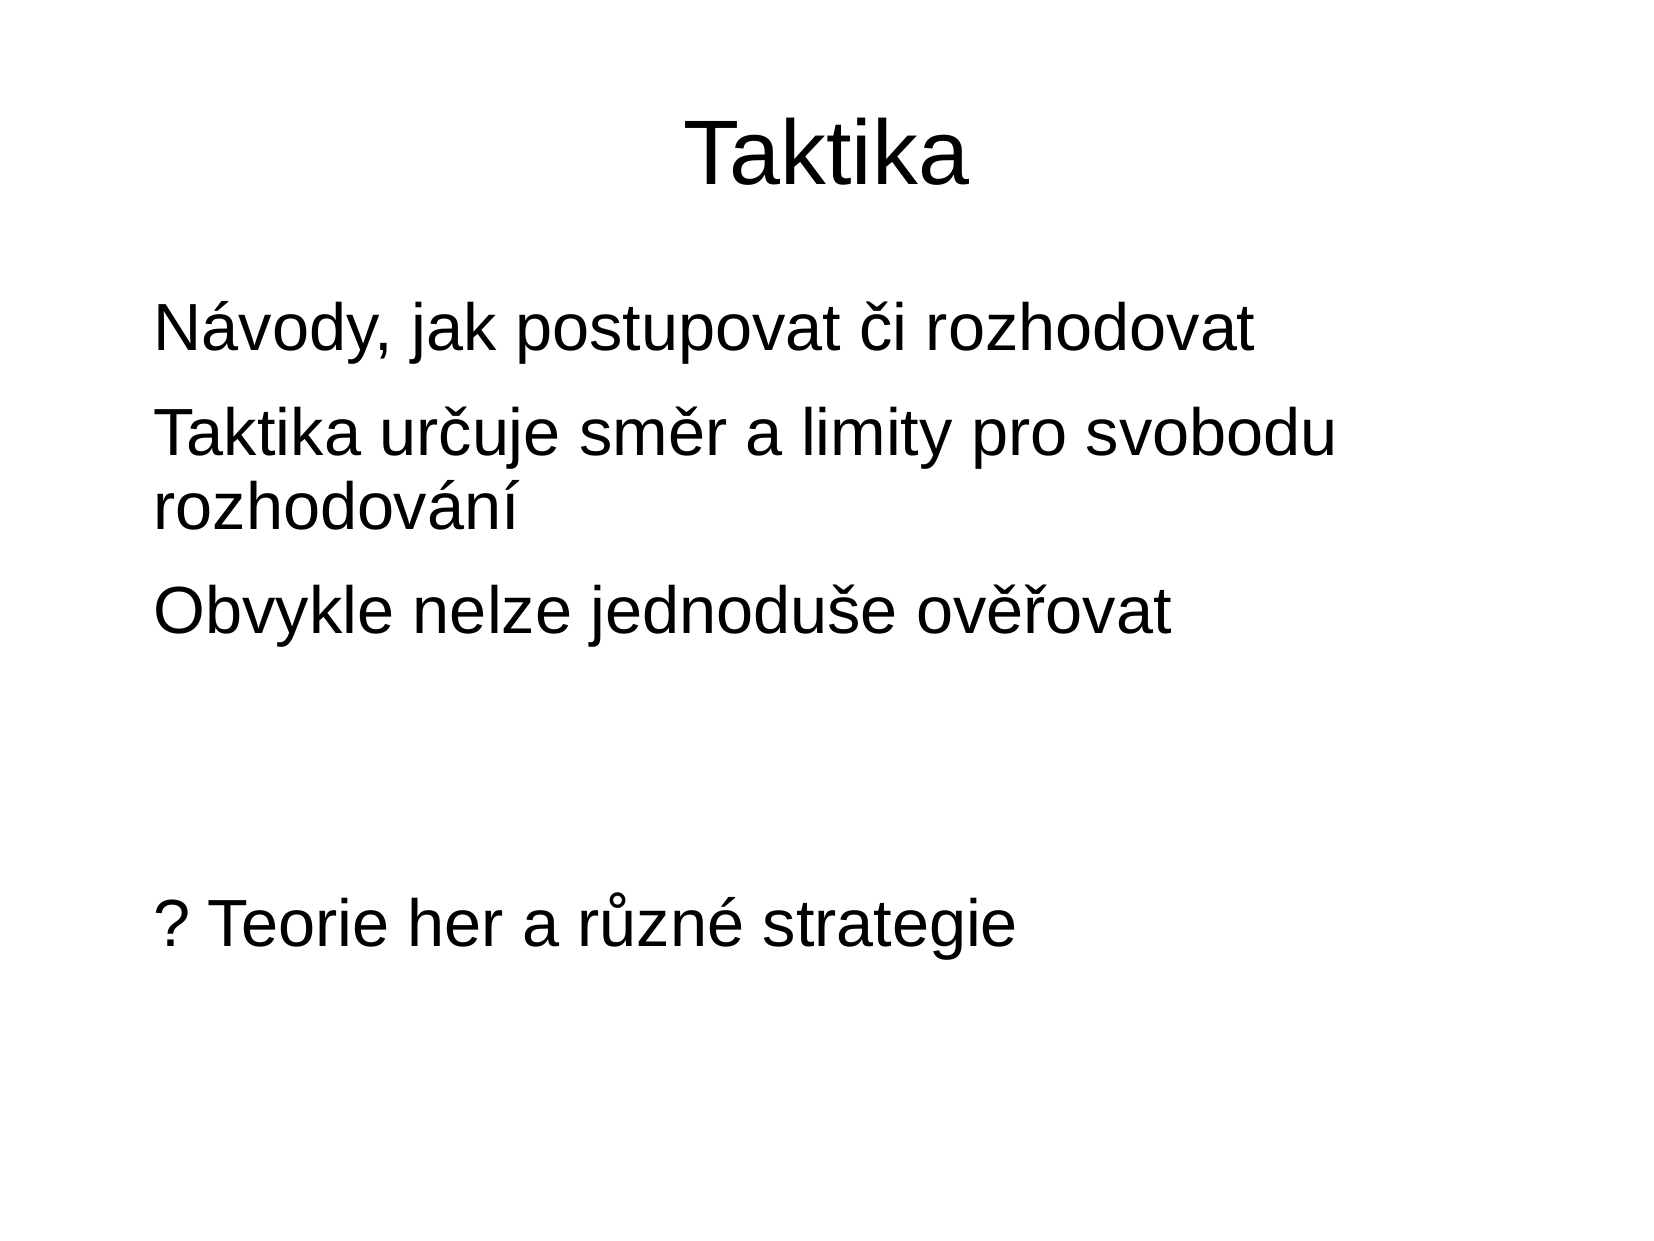

# Taktika
Návody, jak postupovat či rozhodovat
Taktika určuje směr a limity pro svobodu rozhodování
Obvykle nelze jednoduše ověřovat
? Teorie her a různé strategie